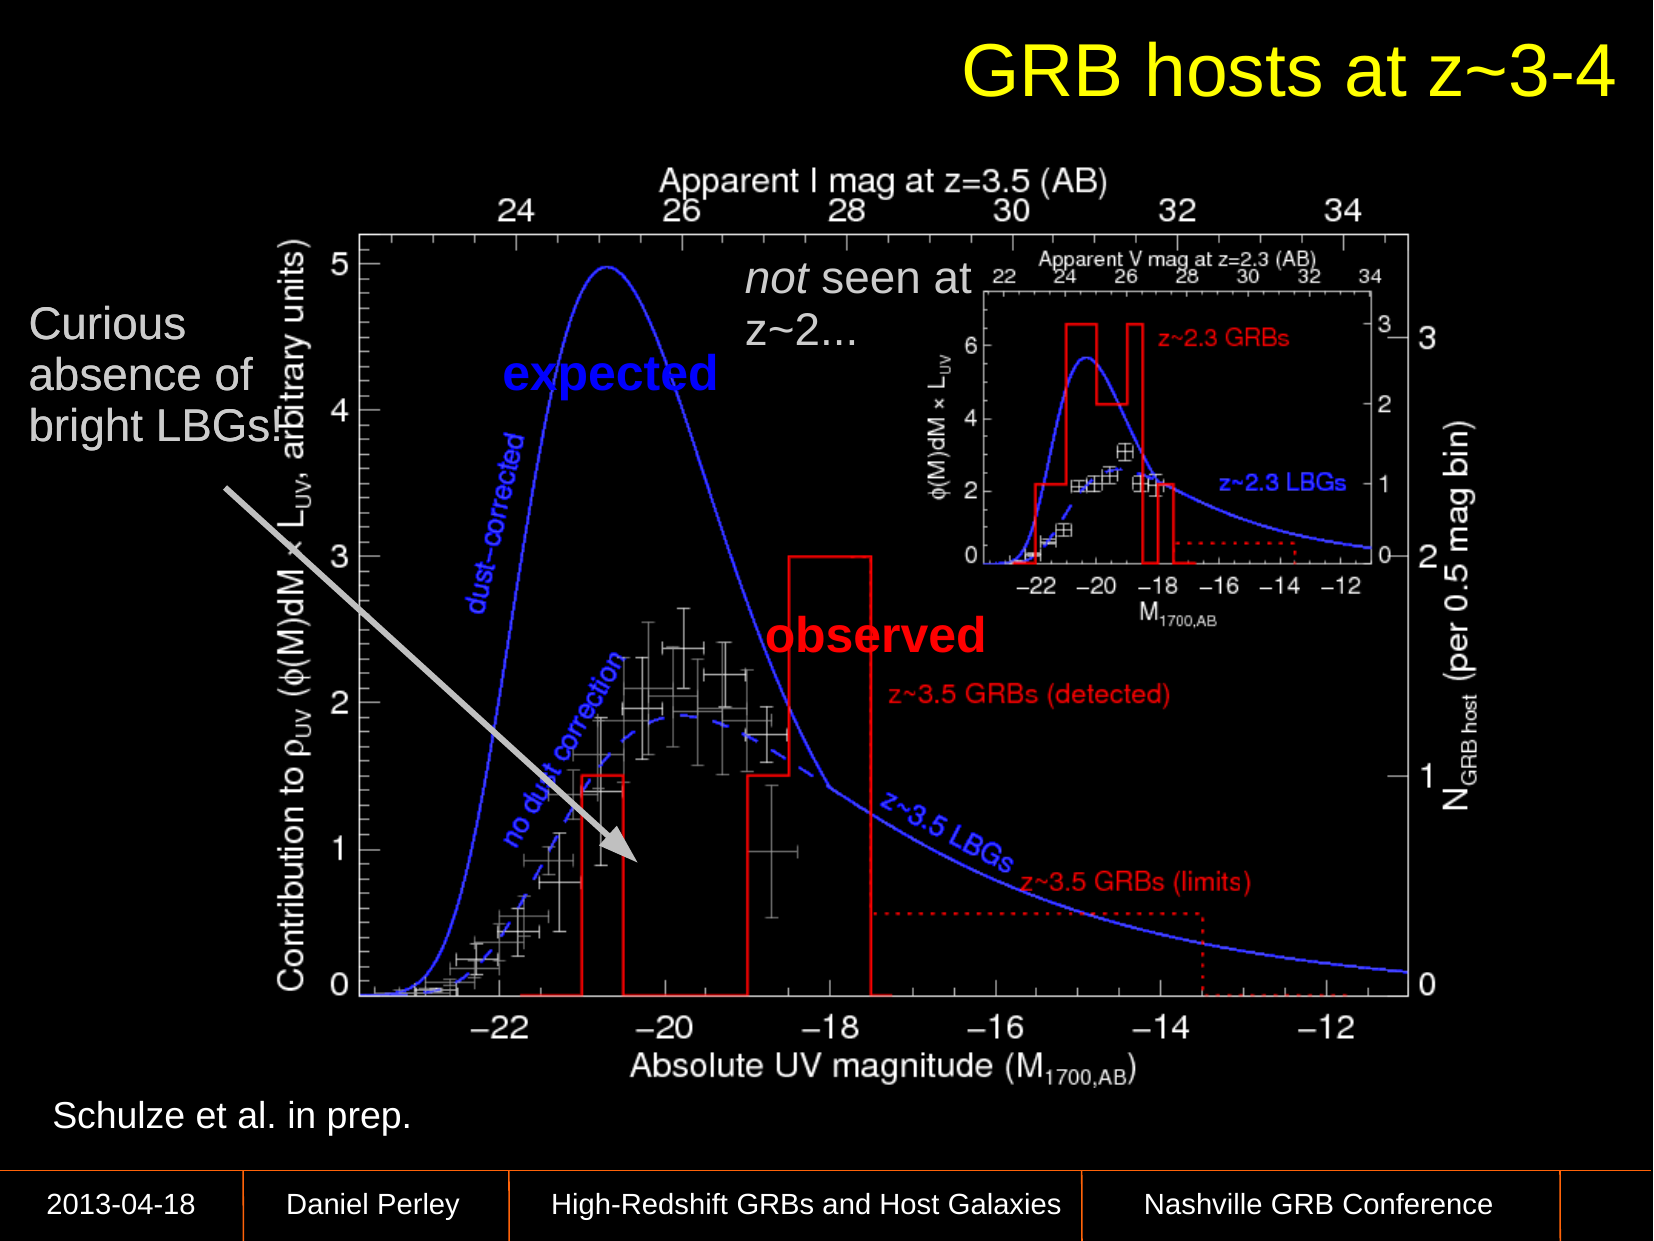

# GRB hosts at z~3-4
not seen at z~2...
Curious absence of bright LBGs!
Curious absence of bright LBGs!
expected
observed
Schulze et al. in prep.